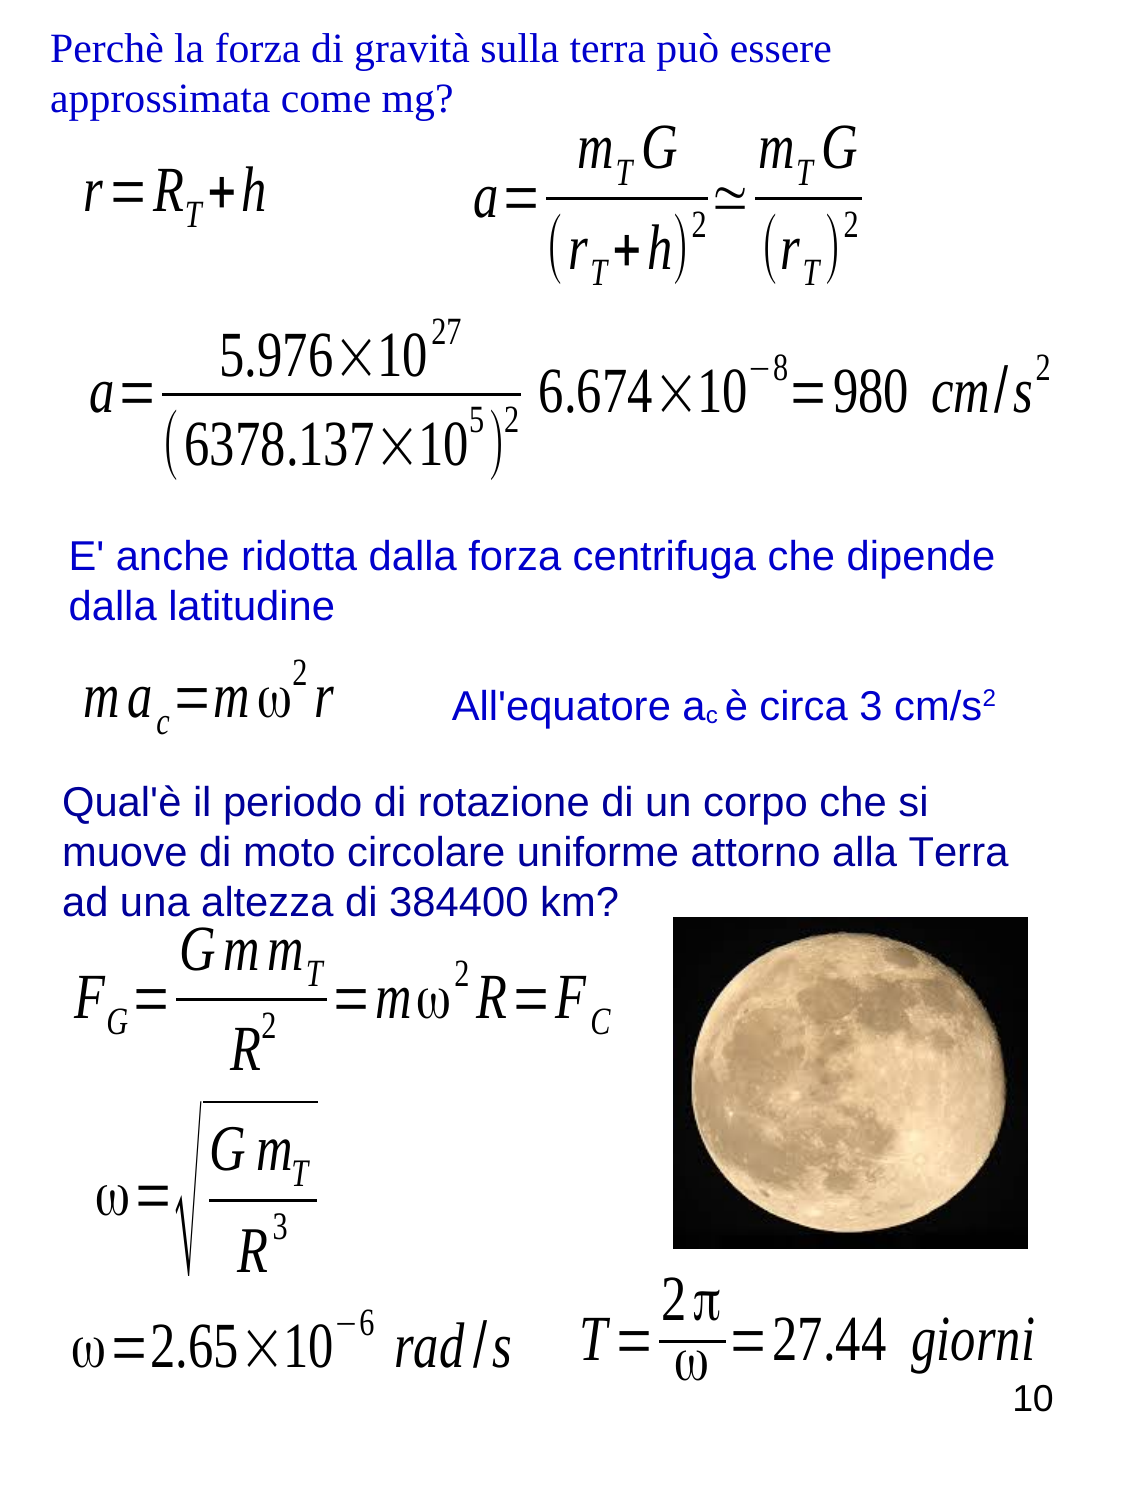

Perchè la forza di gravità sulla terra può essere approssimata come mg?
E' anche ridotta dalla forza centrifuga che dipende dalla latitudine
All'equatore ac è circa 3 cm/s2
Qual'è il periodo di rotazione di un corpo che si muove di moto circolare uniforme attorno alla Terra ad una altezza di 384400 km?
P2 Forze e Lavoro
10